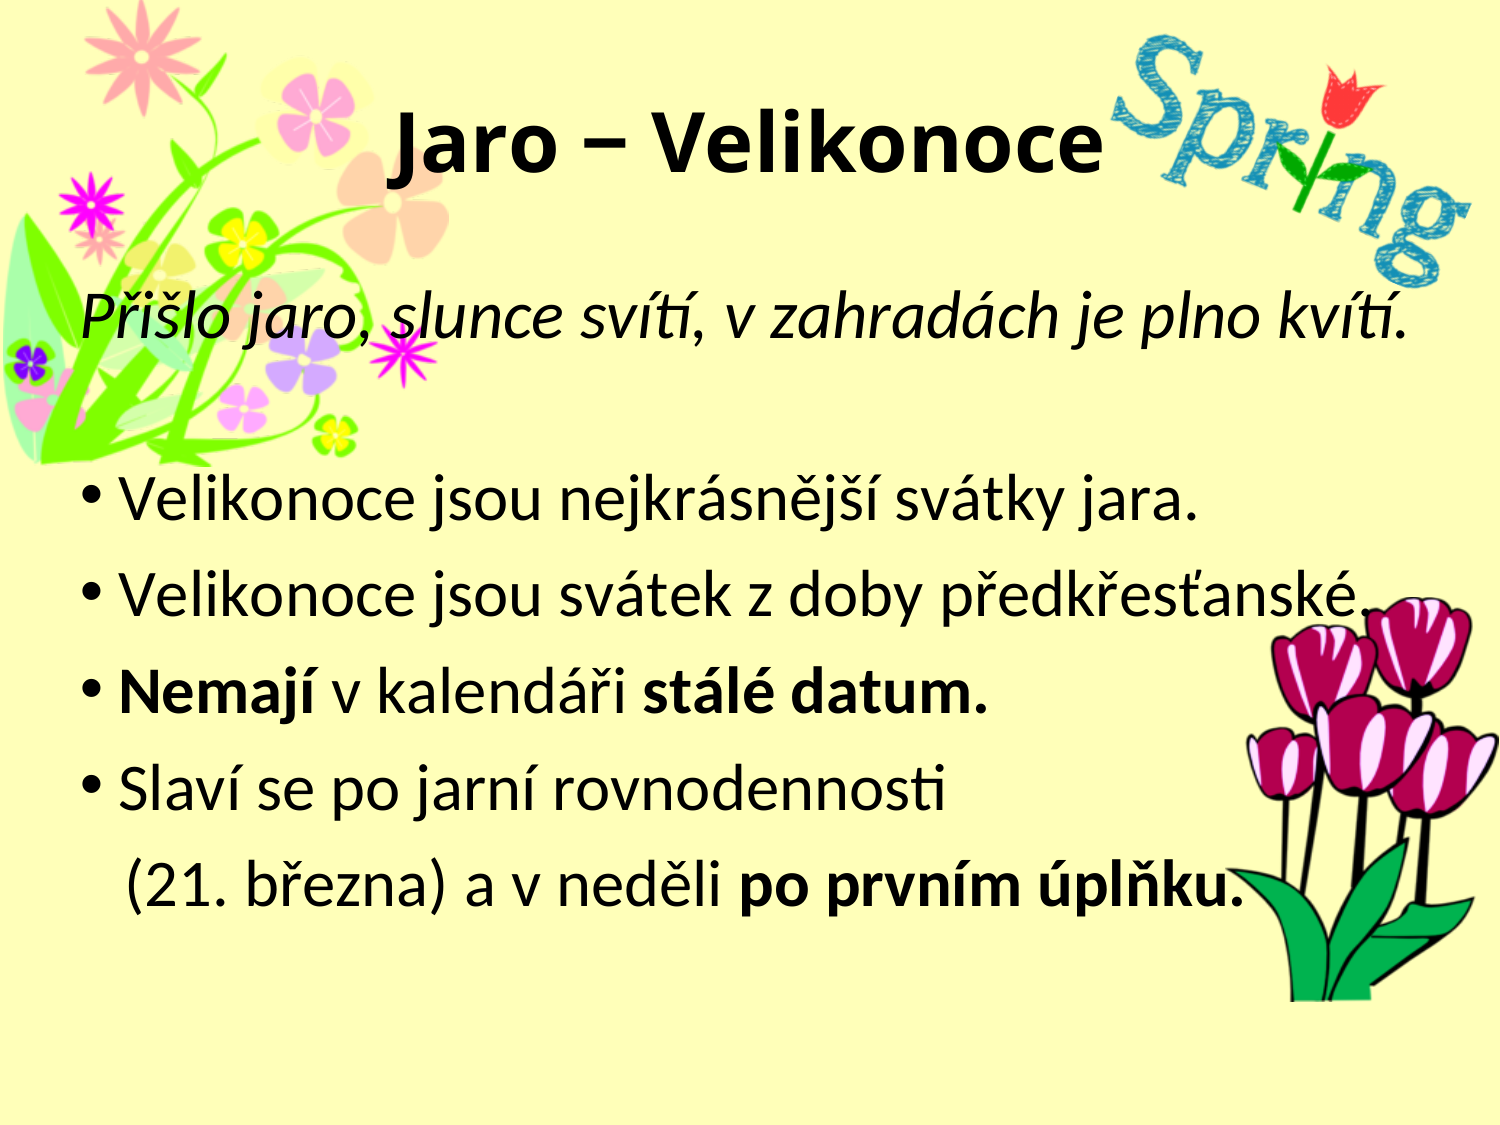

# Jaro ‒ Velikonoce
Přišlo jaro, slunce svítí, v zahradách je plno kvítí.
 Velikonoce jsou nejkrásnější svátky jara.
 Velikonoce jsou svátek z doby předkřesťanské.
 Nemají v kalendáři stálé datum.
 Slaví se po jarní rovnodennosti
 (21. března) a v neděli po prvním úplňku.